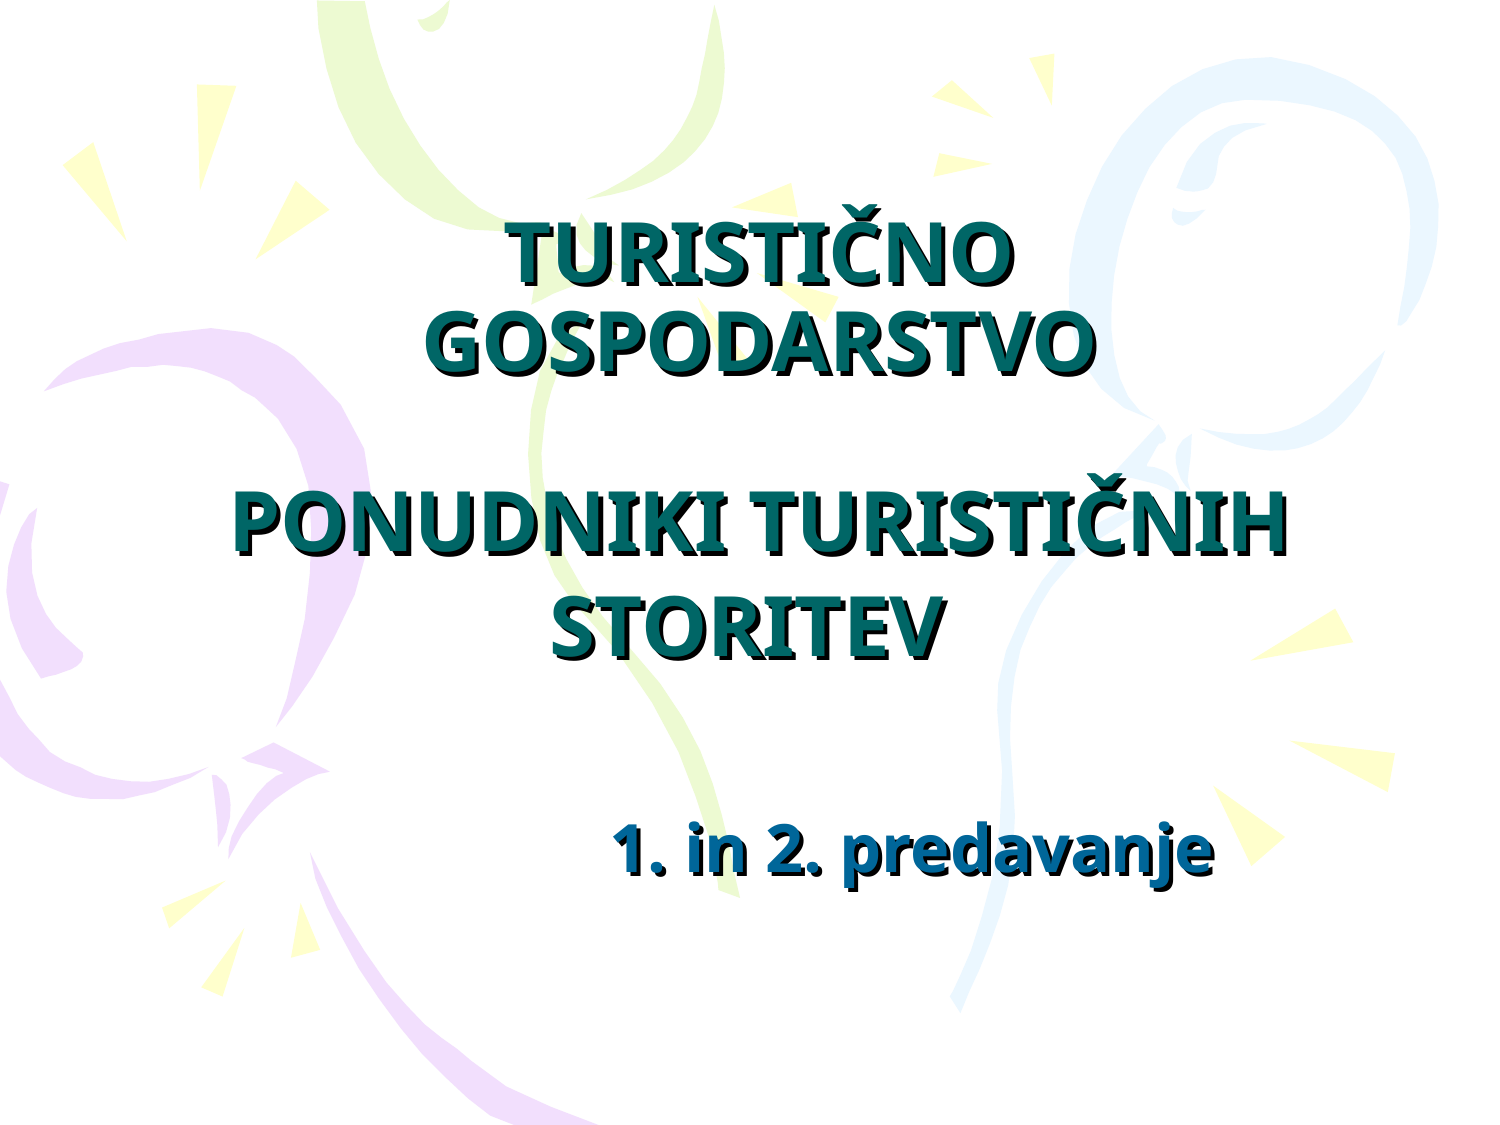

# TURISTIČNO GOSPODARSTVO PONUDNIKI TURISTIČNIH STORITEV
1. in 2. predavanje